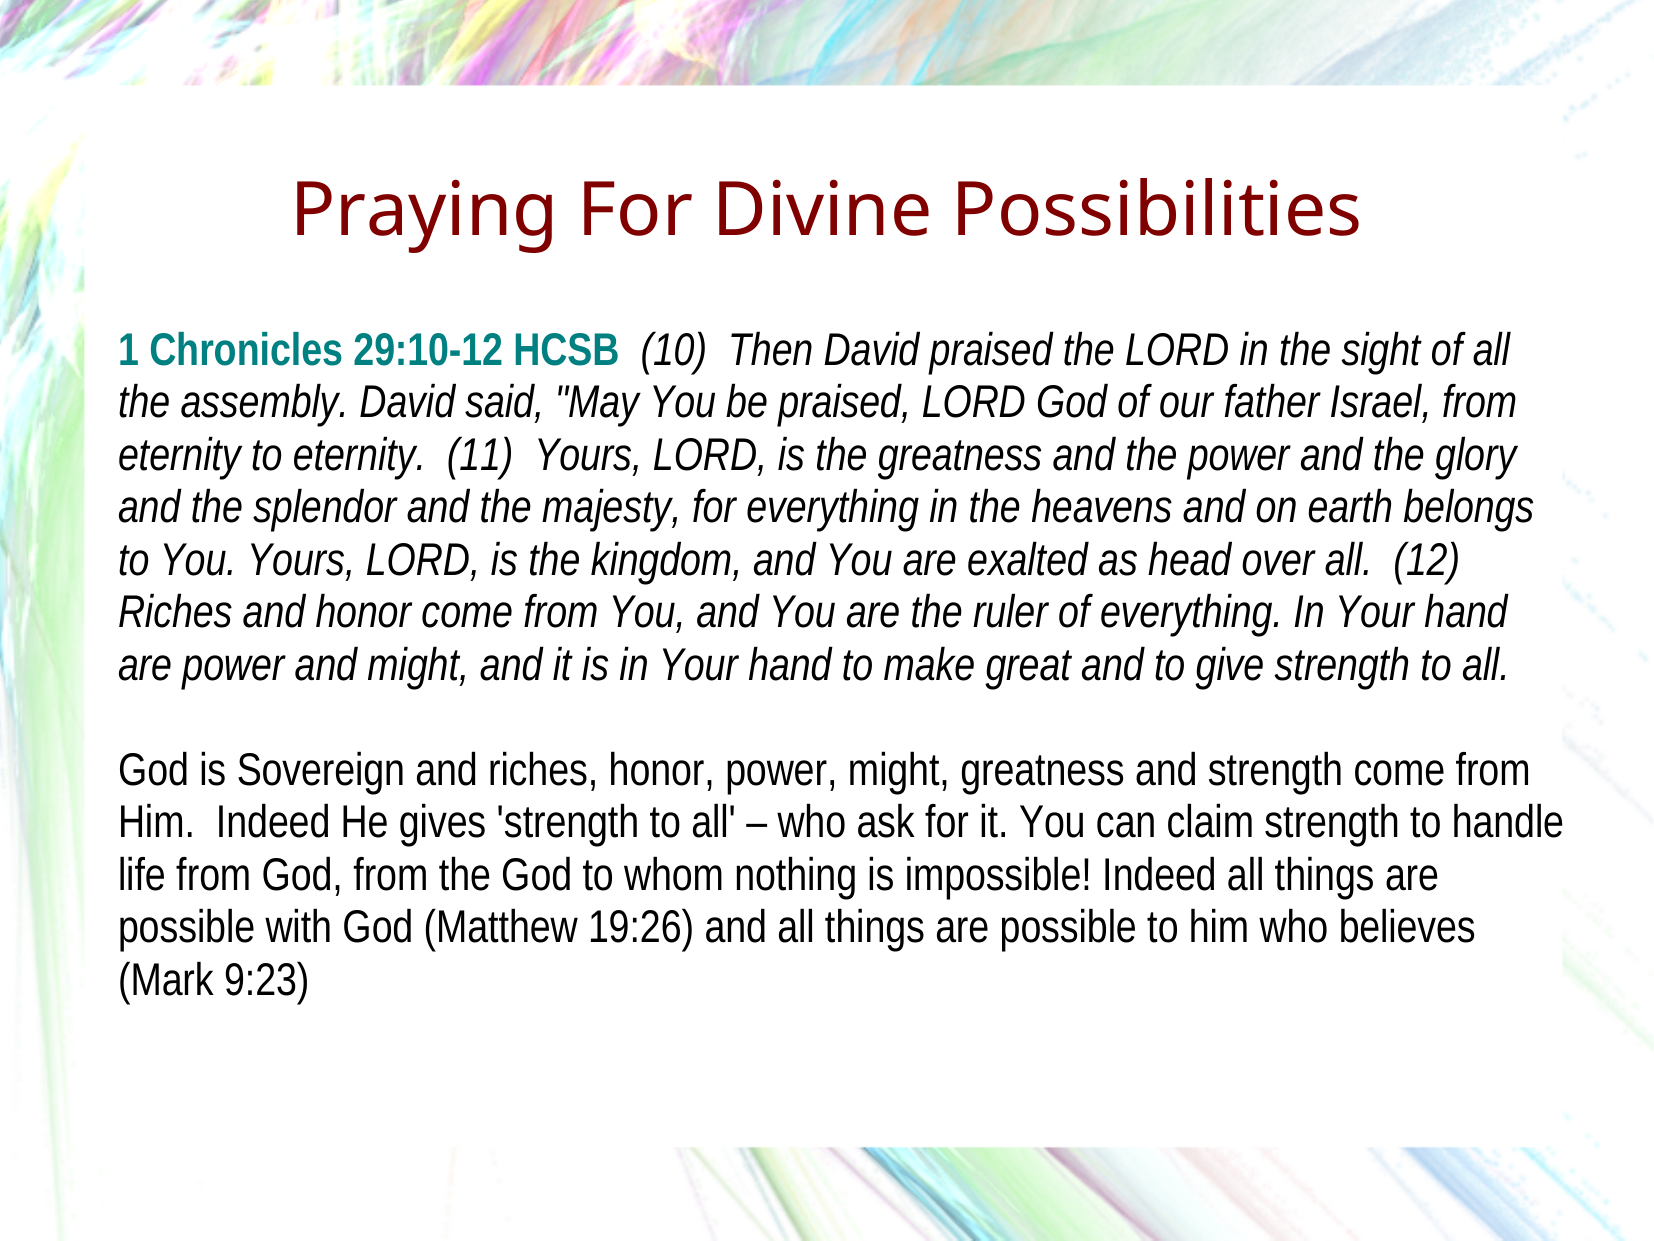

# Praying For Divine Possibilities
1 Chronicles 29:10-12 HCSB (10) Then David praised the LORD in the sight of all the assembly. David said, "May You be praised, LORD God of our father Israel, from eternity to eternity. (11) Yours, LORD, is the greatness and the power and the glory and the splendor and the majesty, for everything in the heavens and on earth belongs to You. Yours, LORD, is the kingdom, and You are exalted as head over all. (12) Riches and honor come from You, and You are the ruler of everything. In Your hand are power and might, and it is in Your hand to make great and to give strength to all.
God is Sovereign and riches, honor, power, might, greatness and strength come from Him. Indeed He gives 'strength to all' – who ask for it. You can claim strength to handle life from God, from the God to whom nothing is impossible! Indeed all things are possible with God (Matthew 19:26) and all things are possible to him who believes (Mark 9:23)